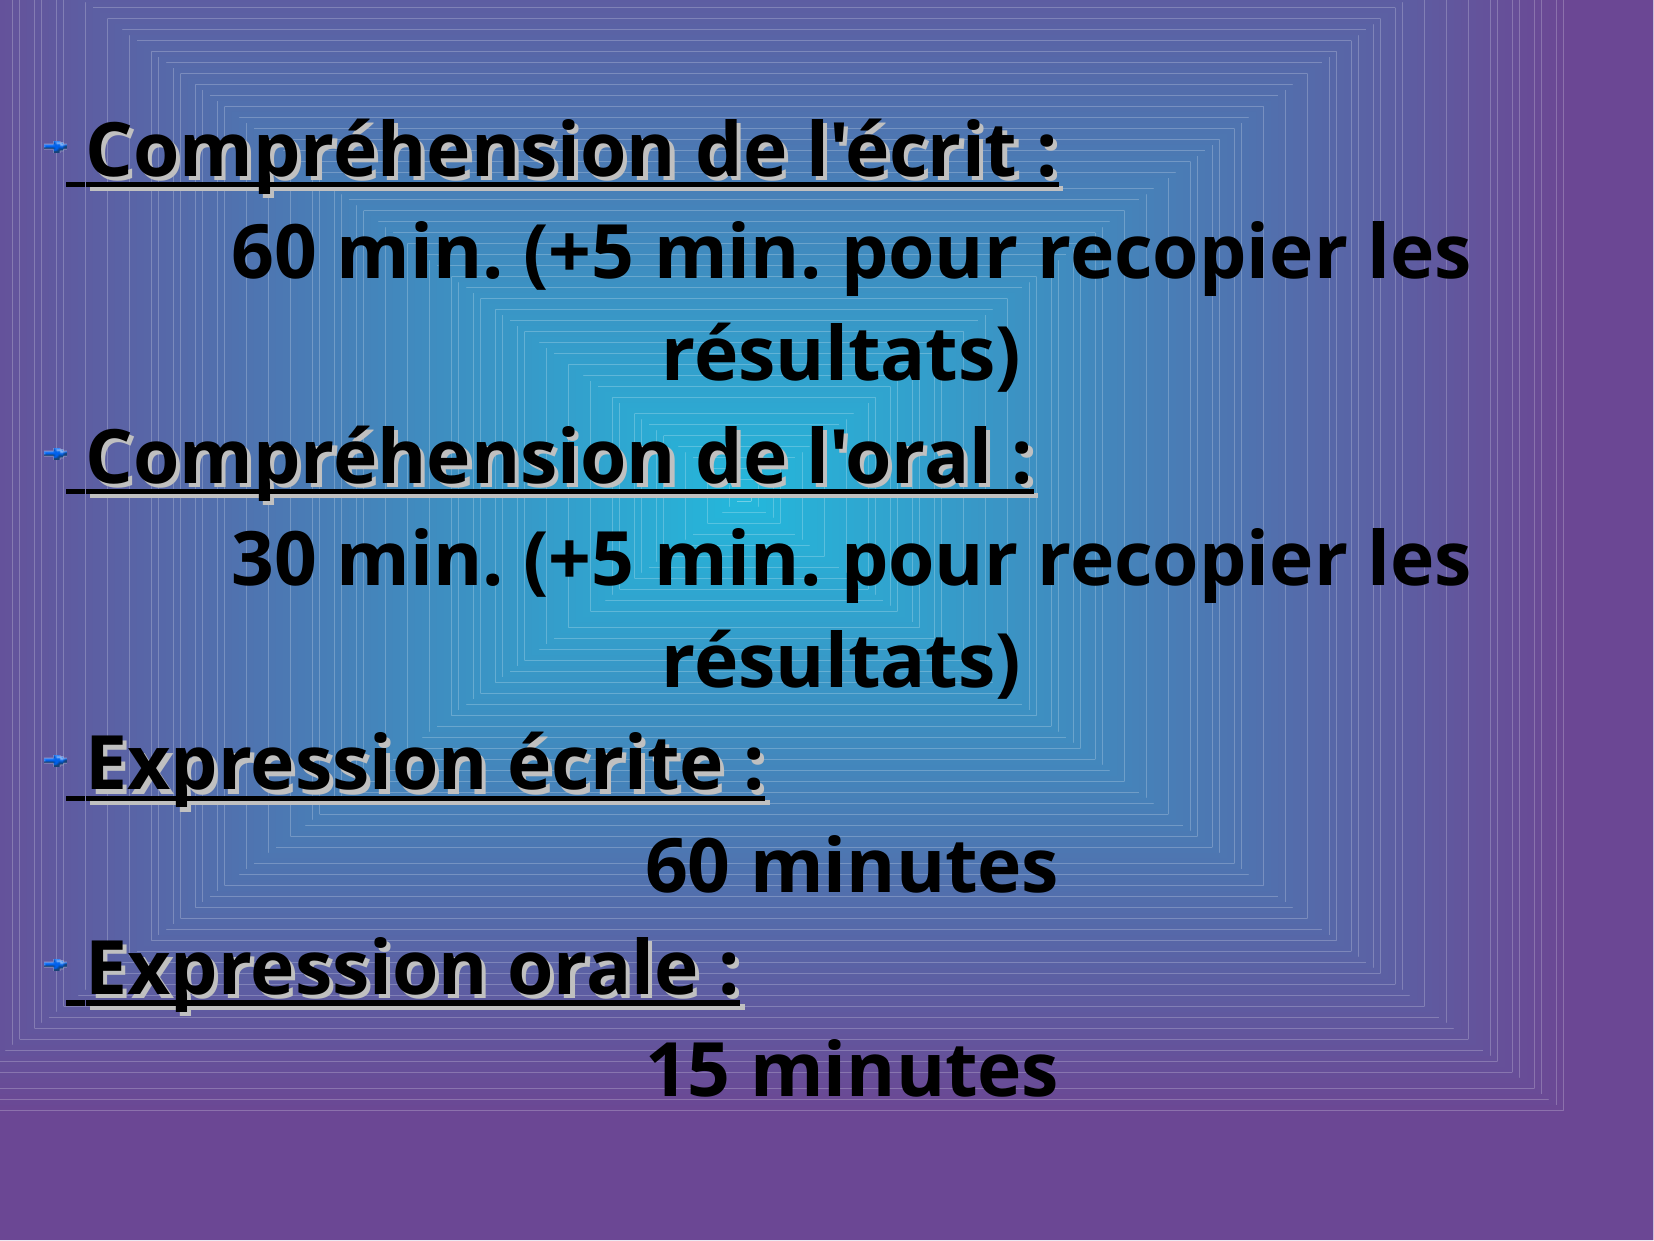

Compréhension de l'écrit :
60 min. (+5 min. pour recopier les résultats)
 Compréhension de l'oral :
30 min. (+5 min. pour recopier les résultats)
 Expression écrite :
60 minutes
 Expression orale :
15 minutes